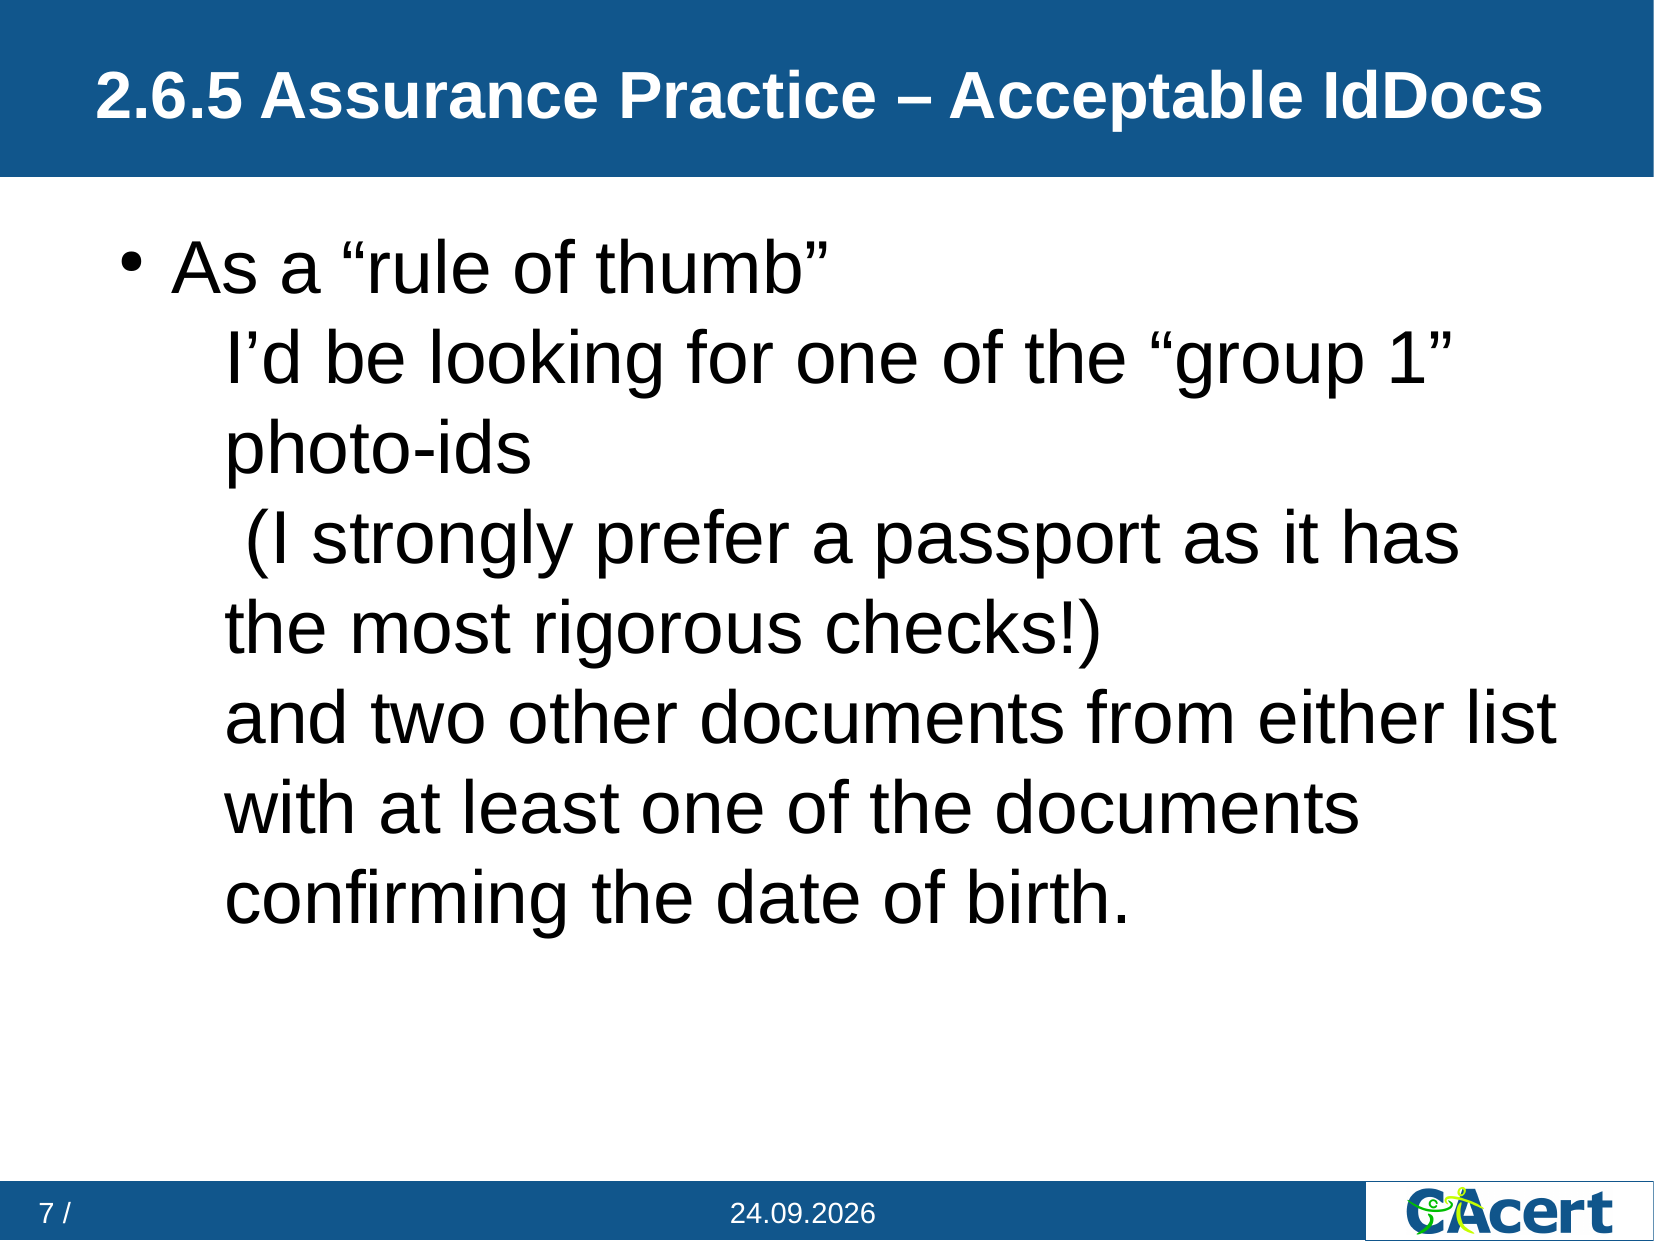

# 2.6.5 Assurance Practice – Acceptable IdDocs
As a “rule of thumb”
I’d be looking for one of the “group 1” photo-ids
 (I strongly prefer a passport as it has the most rigorous checks!)
and two other documents from either list with at least one of the documents confirming the date of birth.